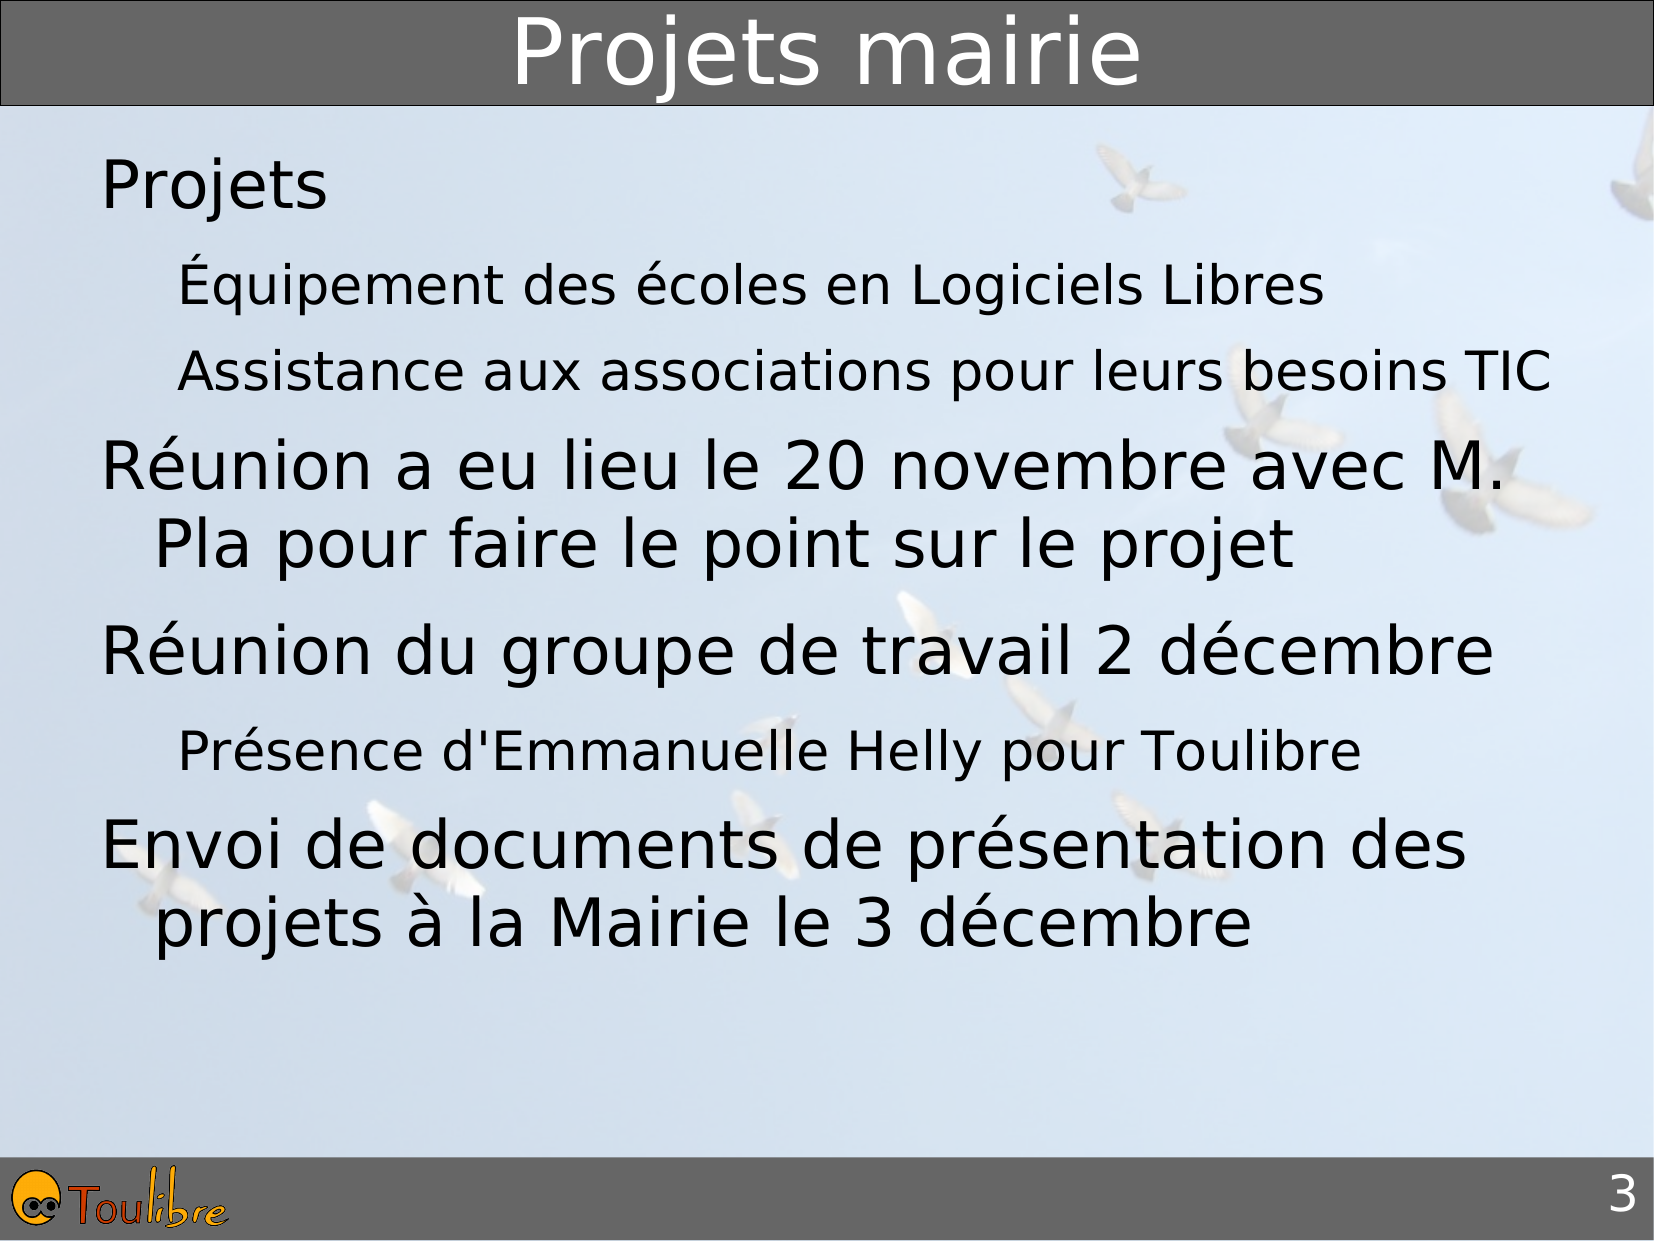

# Projets mairie
Projets
Équipement des écoles en Logiciels Libres
Assistance aux associations pour leurs besoins TIC
Réunion a eu lieu le 20 novembre avec M. Pla pour faire le point sur le projet
Réunion du groupe de travail 2 décembre
Présence d'Emmanuelle Helly pour Toulibre
Envoi de documents de présentation des projets à la Mairie le 3 décembre